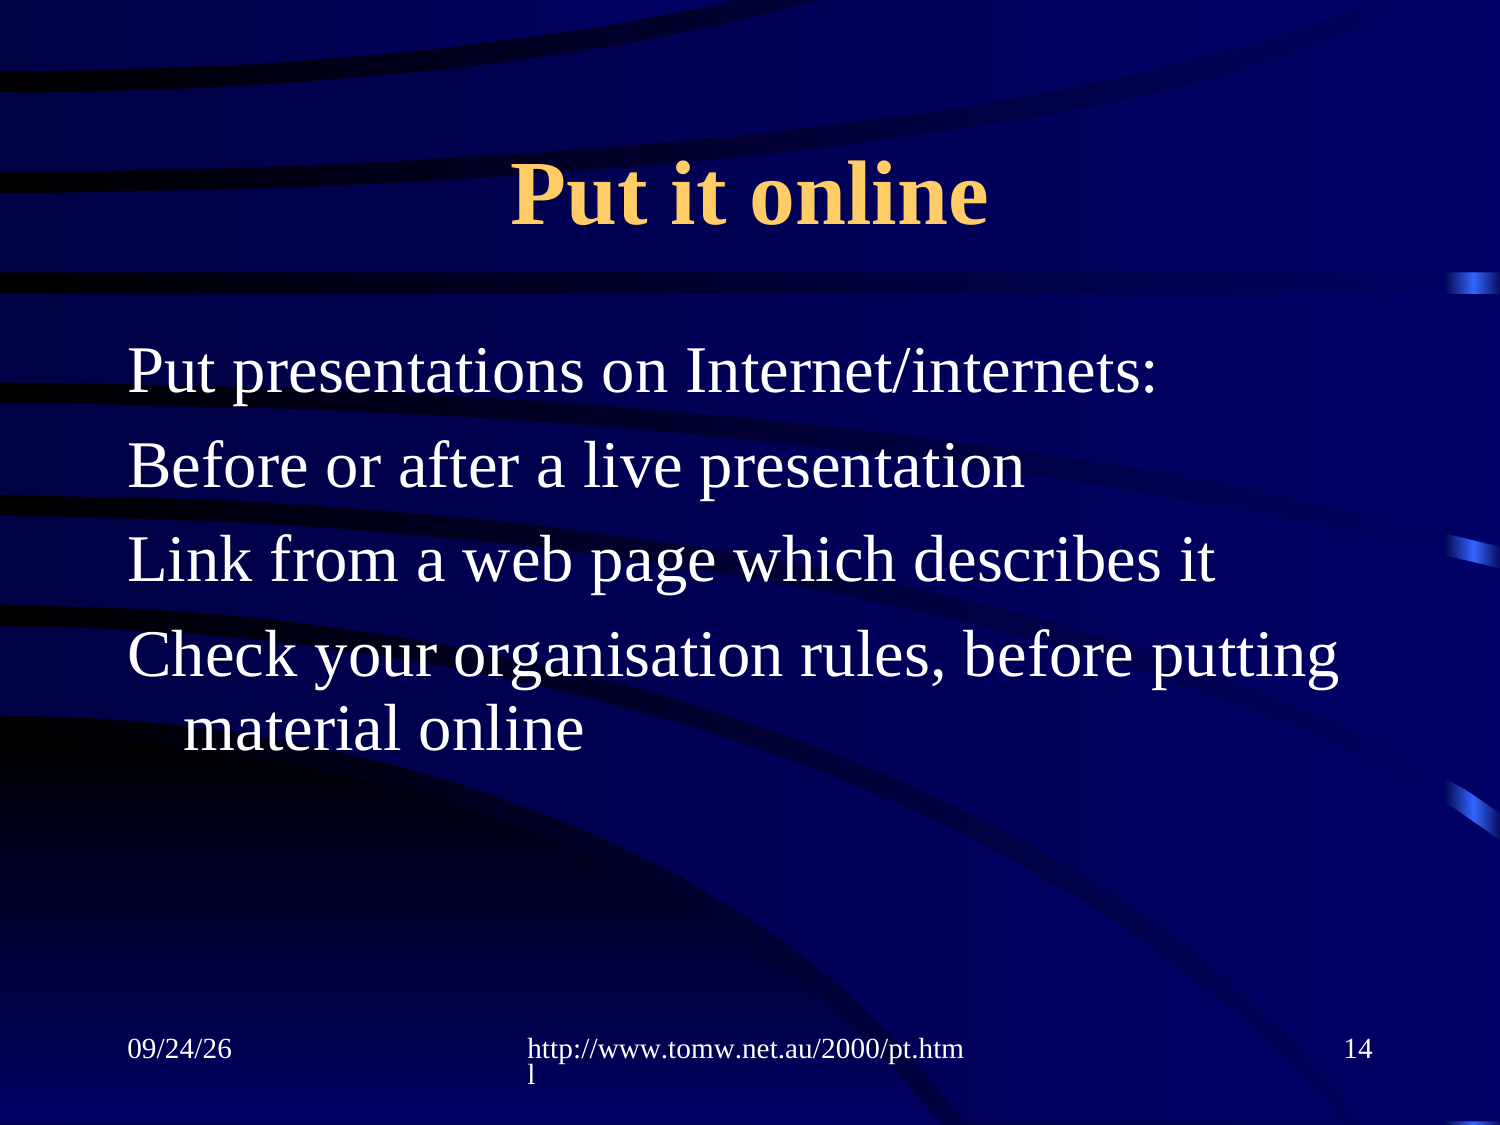

# Put it online
Put presentations on Internet/internets:
Before or after a live presentation
Link from a web page which describes it
Check your organisation rules, before putting material online
http://www.tomw.net.au/2000/pt.html
14